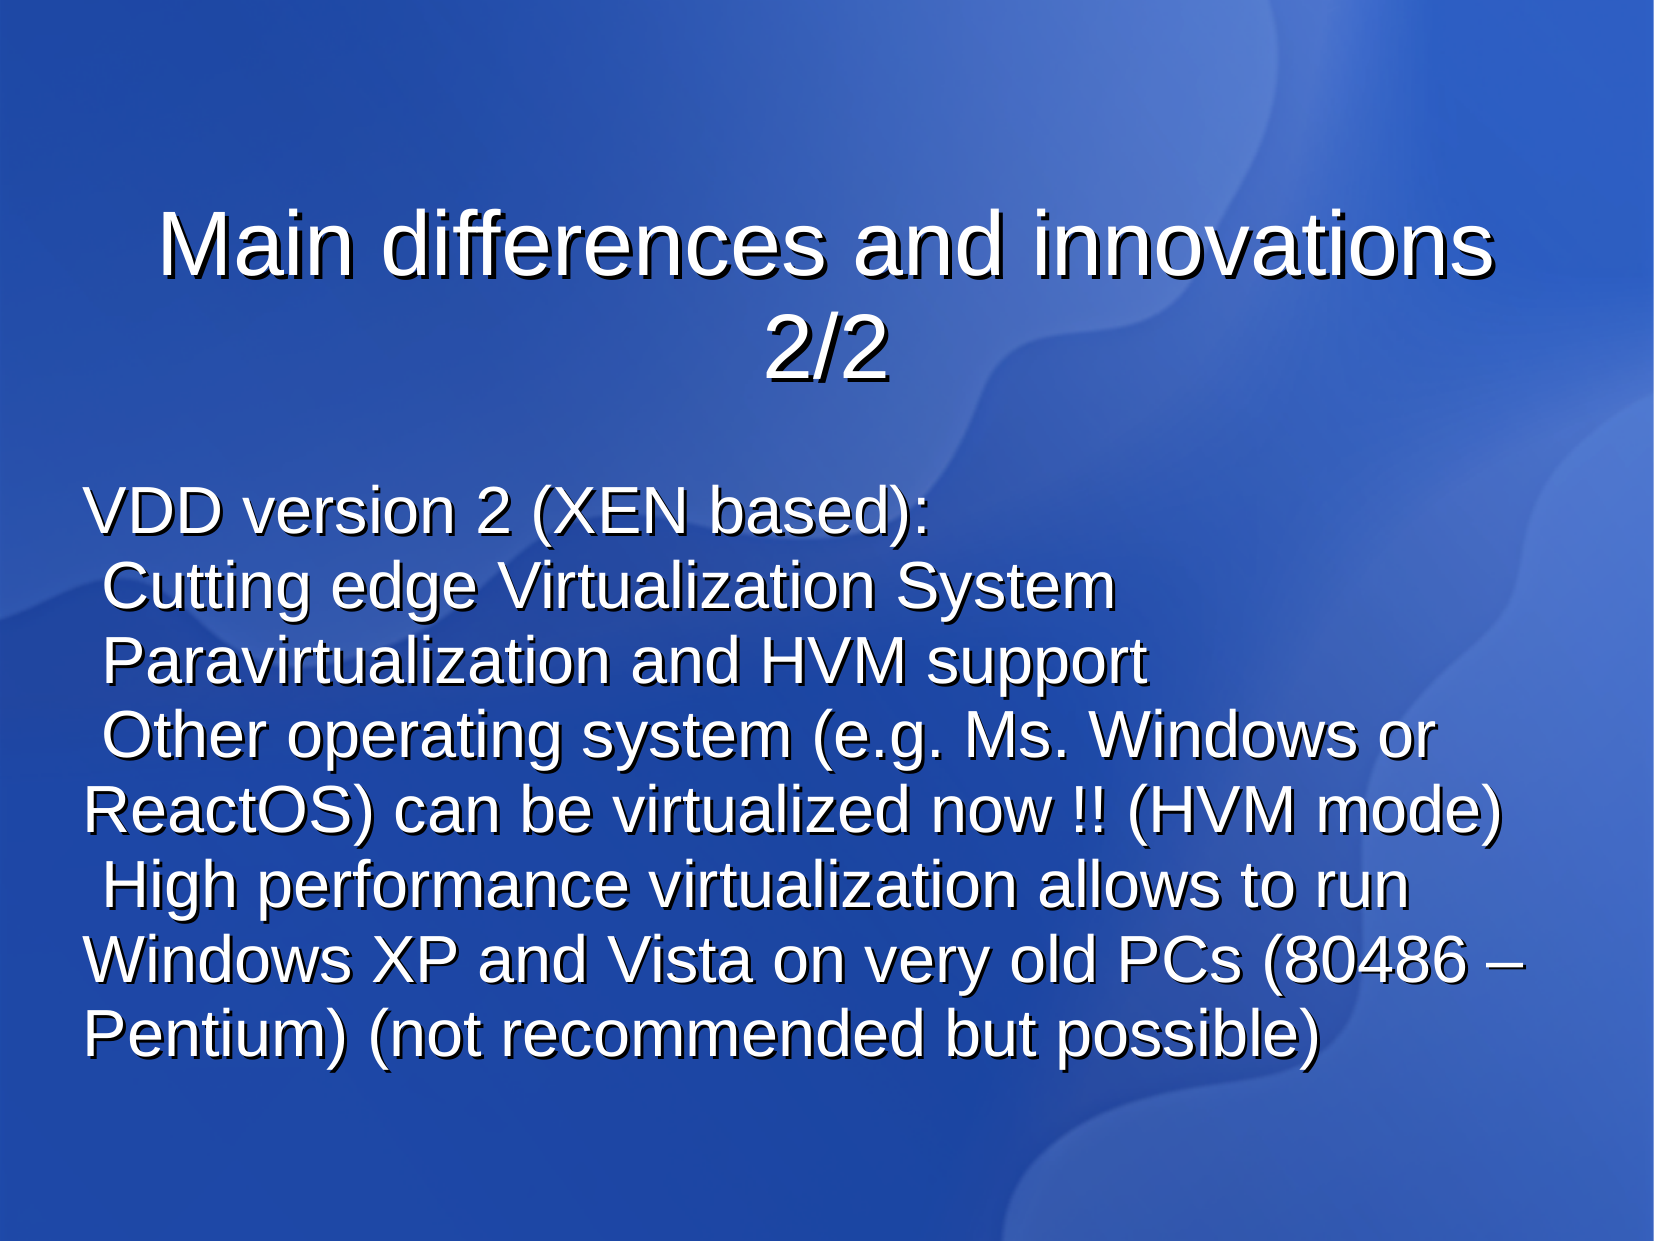

# Main differences and innovations 2/2
VDD version 2 (XEN based):
 Cutting edge Virtualization System
 Paravirtualization and HVM support
 Other operating system (e.g. Ms. Windows or ReactOS) can be virtualized now !! (HVM mode)
 High performance virtualization allows to run Windows XP and Vista on very old PCs (80486 – Pentium) (not recommended but possible)